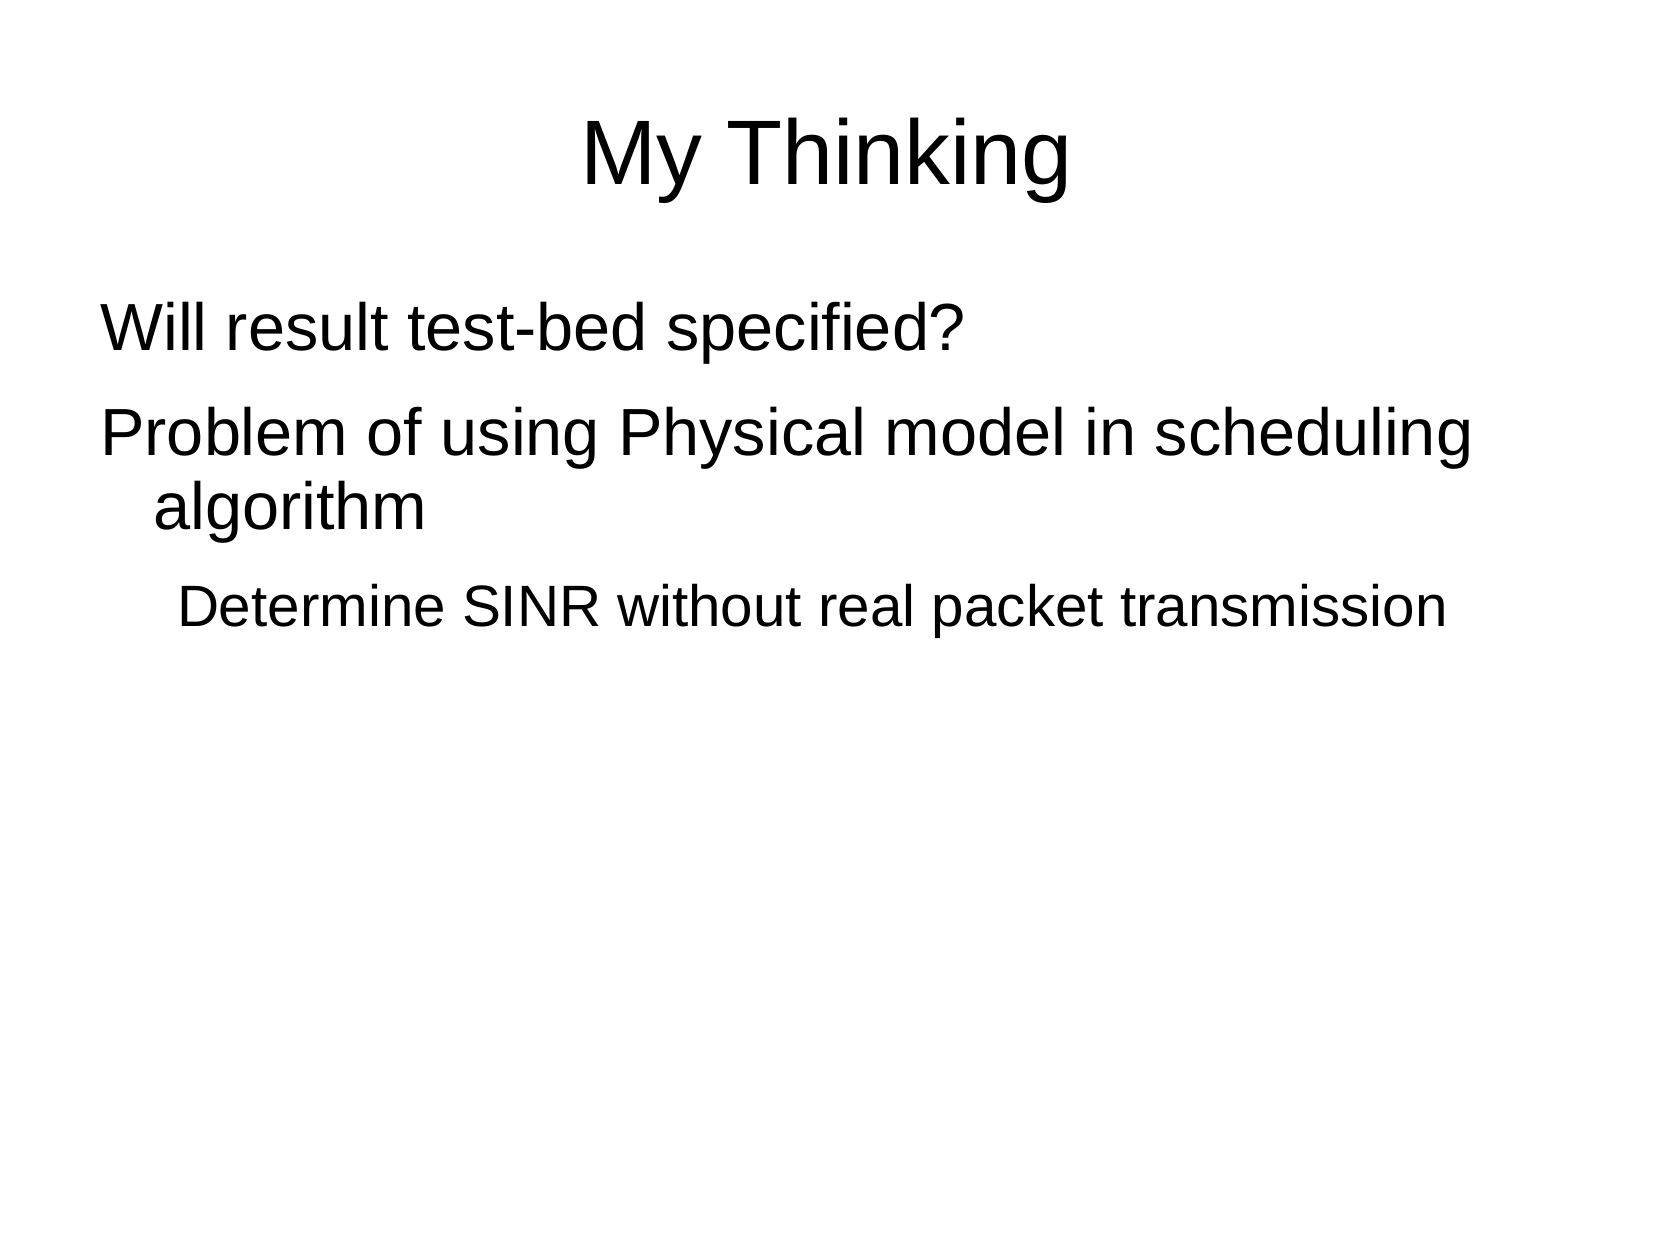

# My Thinking
Will result test-bed specified?
Problem of using Physical model in scheduling algorithm
Determine SINR without real packet transmission